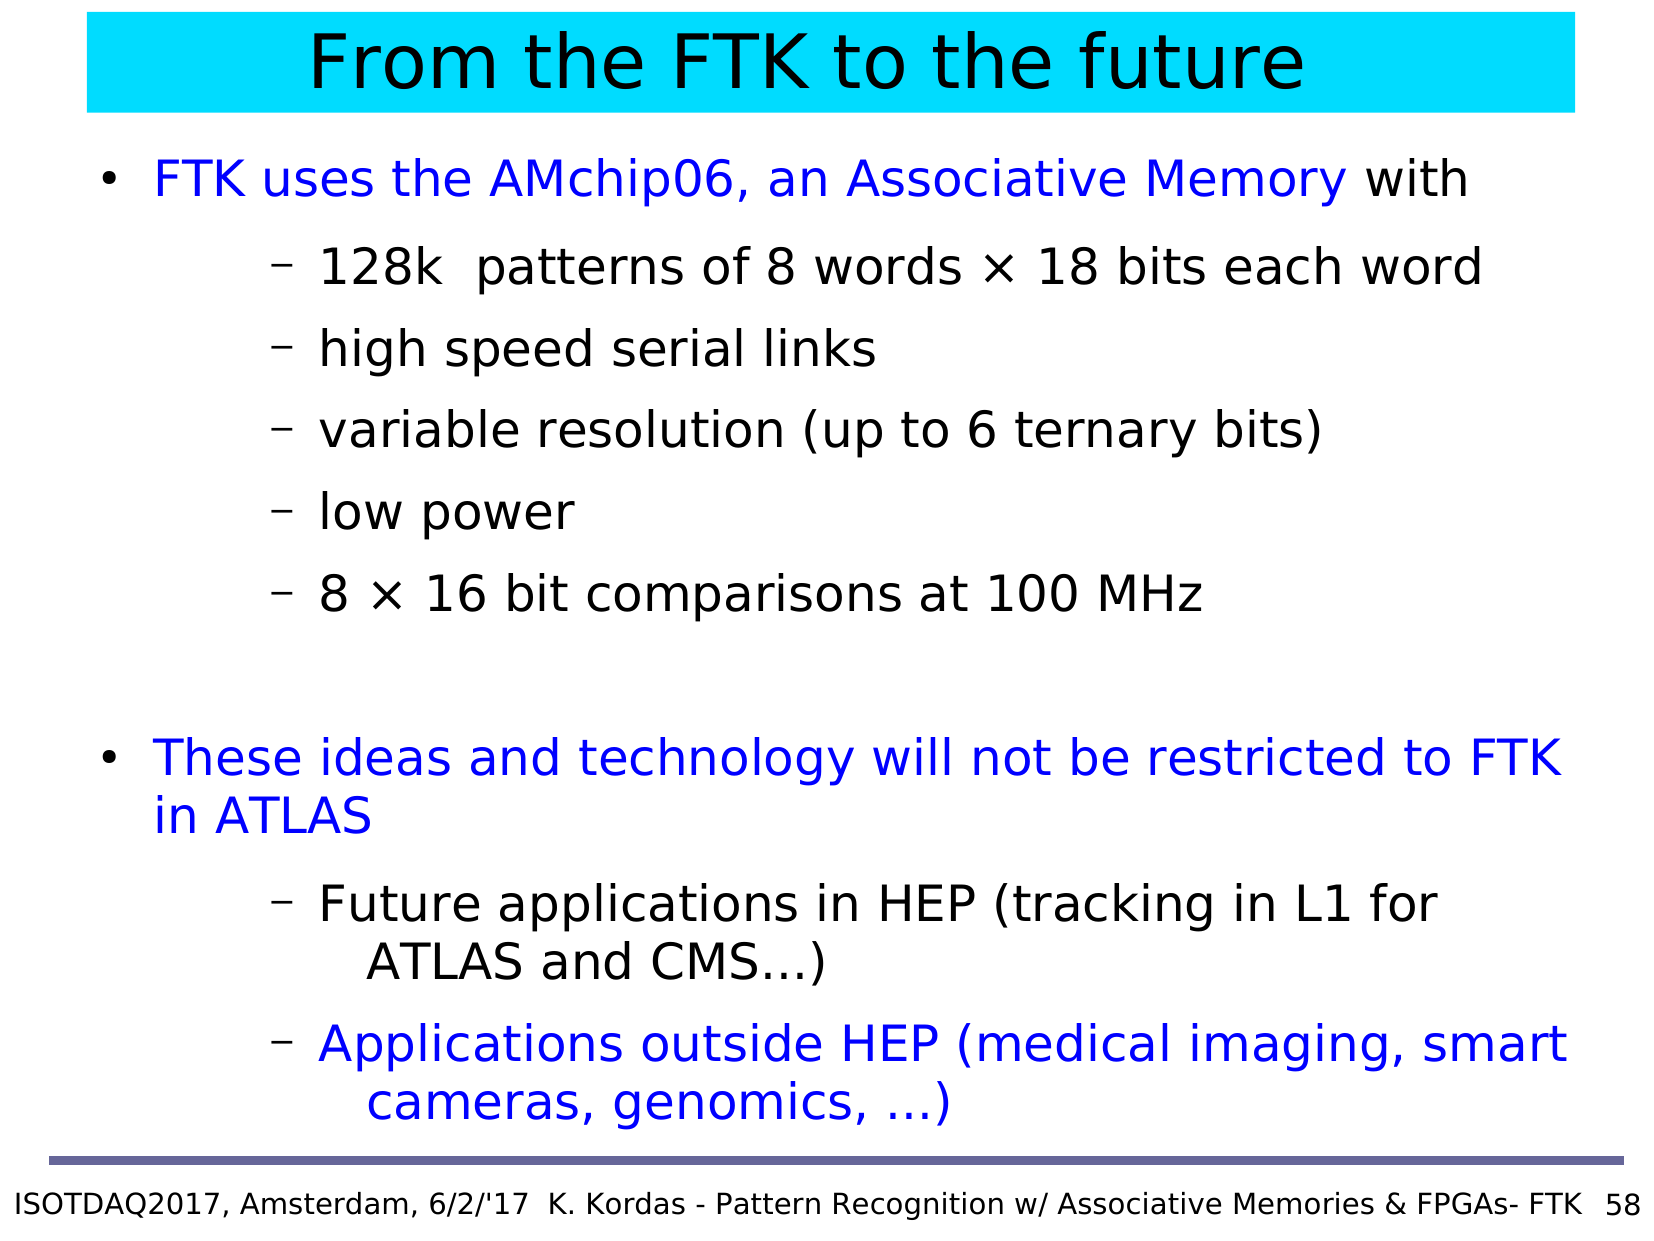

# From the FTK to the future
FTK uses the AMchip06, an Associative Memory with
128k patterns of 8 words × 18 bits each word
high speed serial links
variable resolution (up to 6 ternary bits)
low power
8 × 16 bit comparisons at 100 MHz
These ideas and technology will not be restricted to FTK in ATLAS
Future applications in HEP (tracking in L1 for ATLAS and CMS...)
Applications outside HEP (medical imaging, smart cameras, genomics, ...)
ISOTDAQ2017, Amsterdam, 6/2/'17
K. Kordas - Pattern Recognition w/ Associative Memories & FPGAs- FTK
58